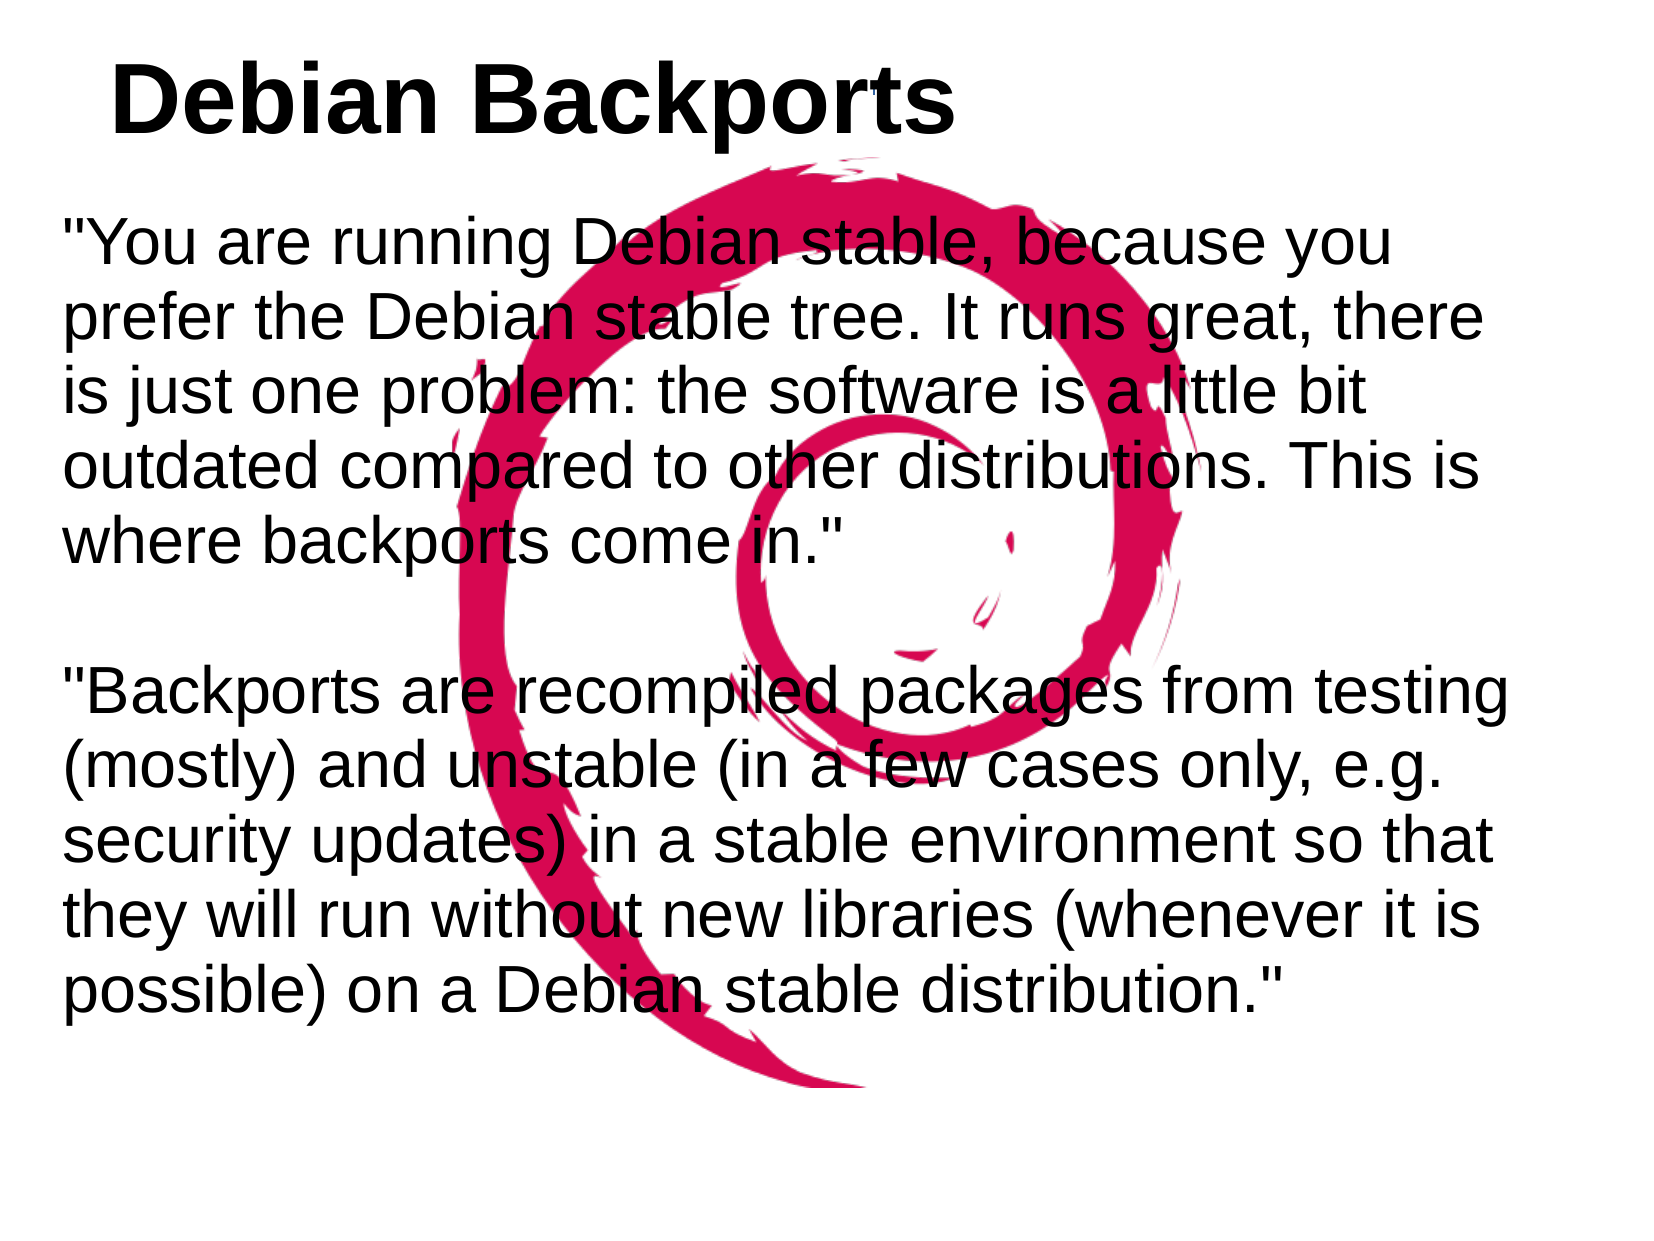

Debian Backports
"You are running Debian stable, because you prefer the Debian stable tree. It runs great, there is just one problem: the software is a little bit outdated compared to other distributions. This is where backports come in."
"Backports are recompiled packages from testing (mostly) and unstable (in a few cases only, e.g. security updates) in a stable environment so that they will run without new libraries (whenever it is possible) on a Debian stable distribution."